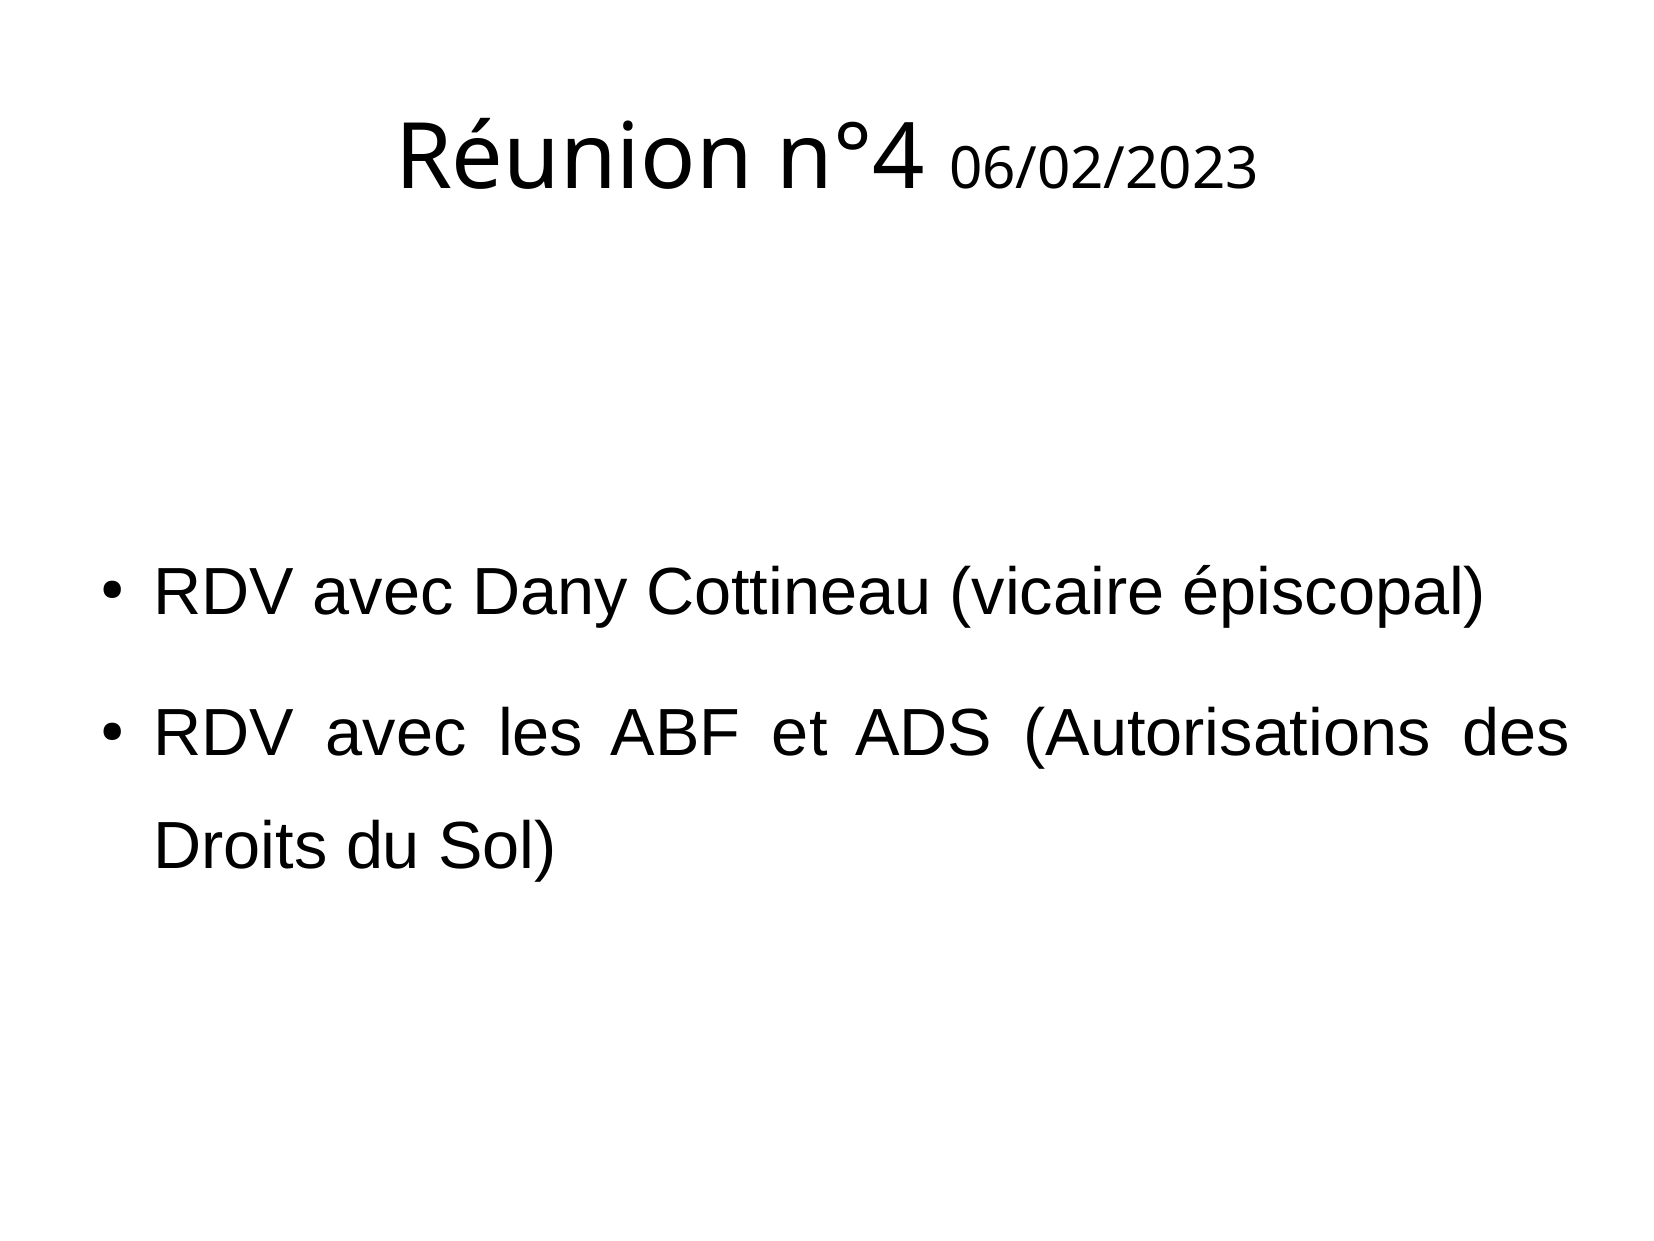

# Réunion n°4 06/02/2023
RDV avec Dany Cottineau (vicaire épiscopal)
RDV avec les ABF et ADS (Autorisations des Droits du Sol)